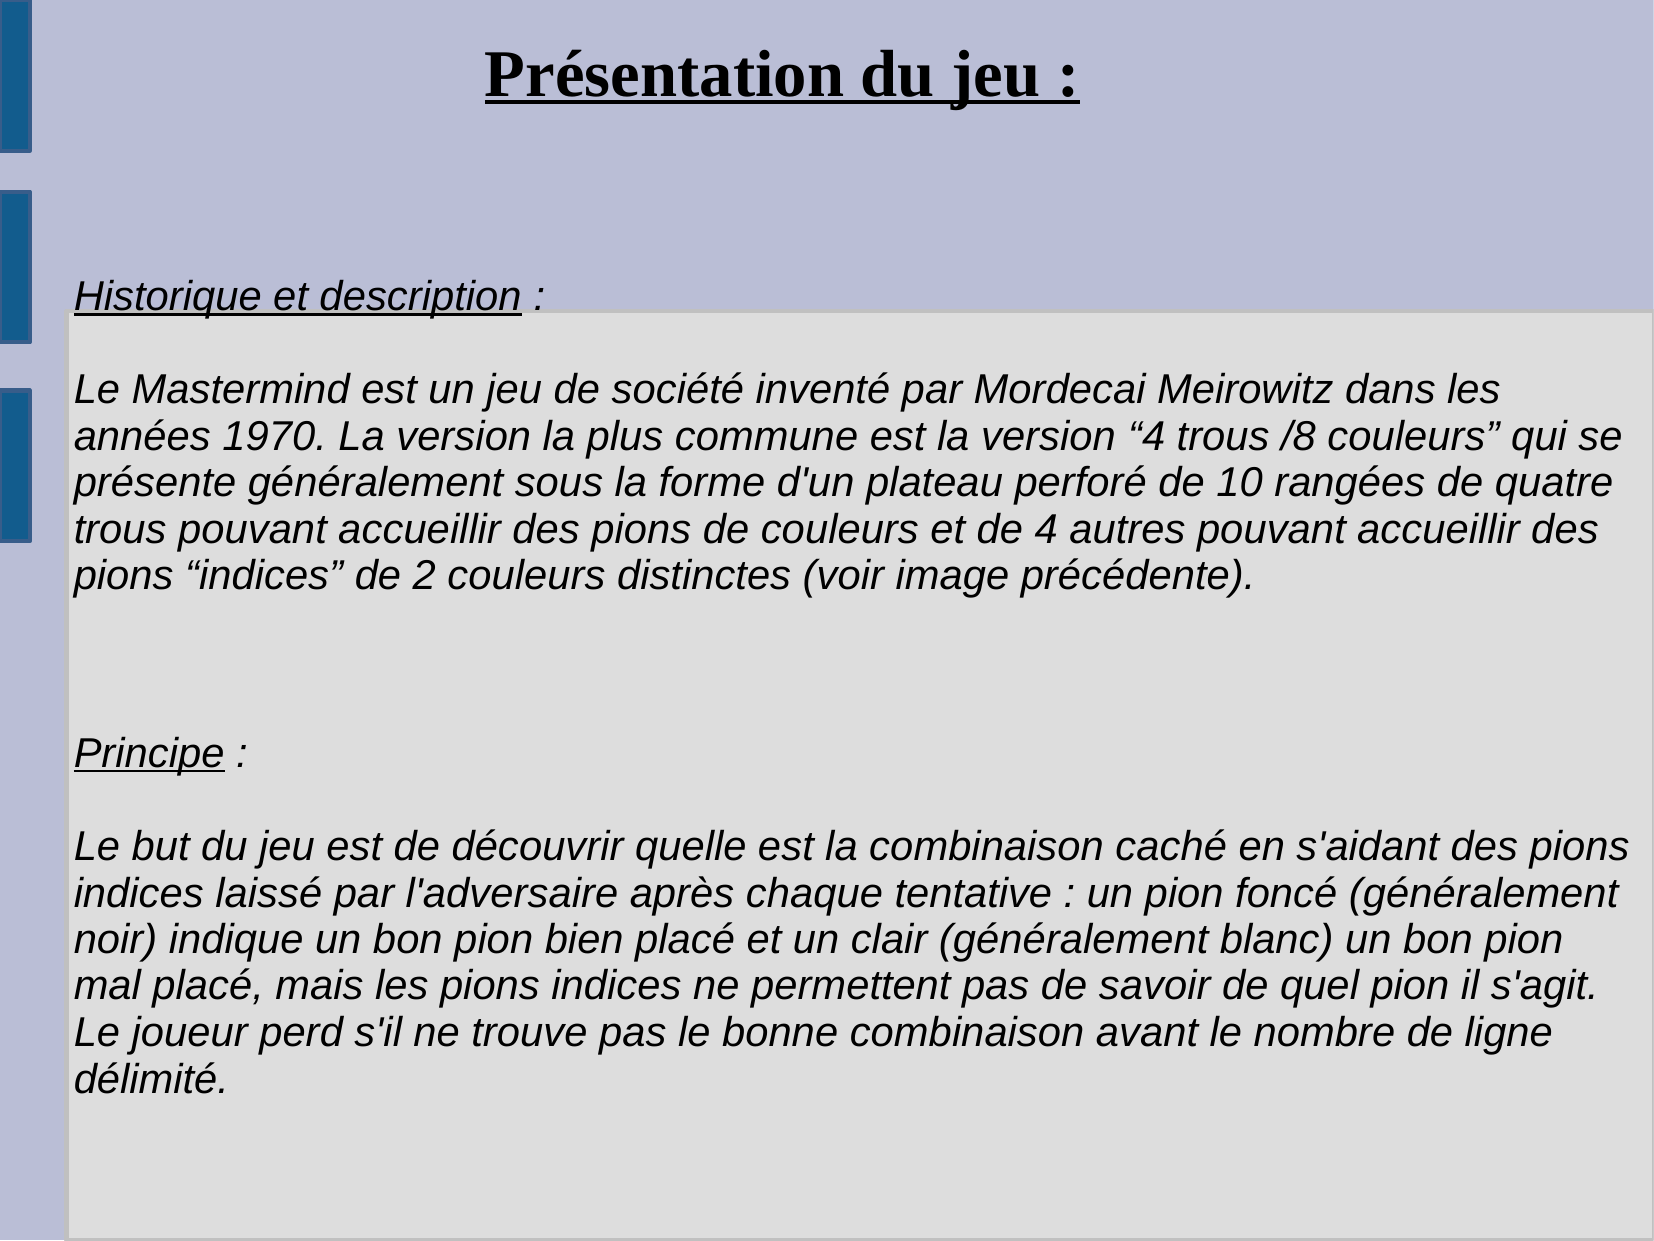

Présentation du jeu :
Historique et description :
Le Mastermind est un jeu de société inventé par Mordecai Meirowitz dans les années 1970. La version la plus commune est la version “4 trous /8 couleurs” qui se présente généralement sous la forme d'un plateau perforé de 10 rangées de quatre trous pouvant accueillir des pions de couleurs et de 4 autres pouvant accueillir des pions “indices” de 2 couleurs distinctes (voir image précédente).
Principe :
Le but du jeu est de découvrir quelle est la combinaison caché en s'aidant des pions indices laissé par l'adversaire après chaque tentative : un pion foncé (généralement noir) indique un bon pion bien placé et un clair (généralement blanc) un bon pion mal placé, mais les pions indices ne permettent pas de savoir de quel pion il s'agit. Le joueur perd s'il ne trouve pas le bonne combinaison avant le nombre de ligne délimité.